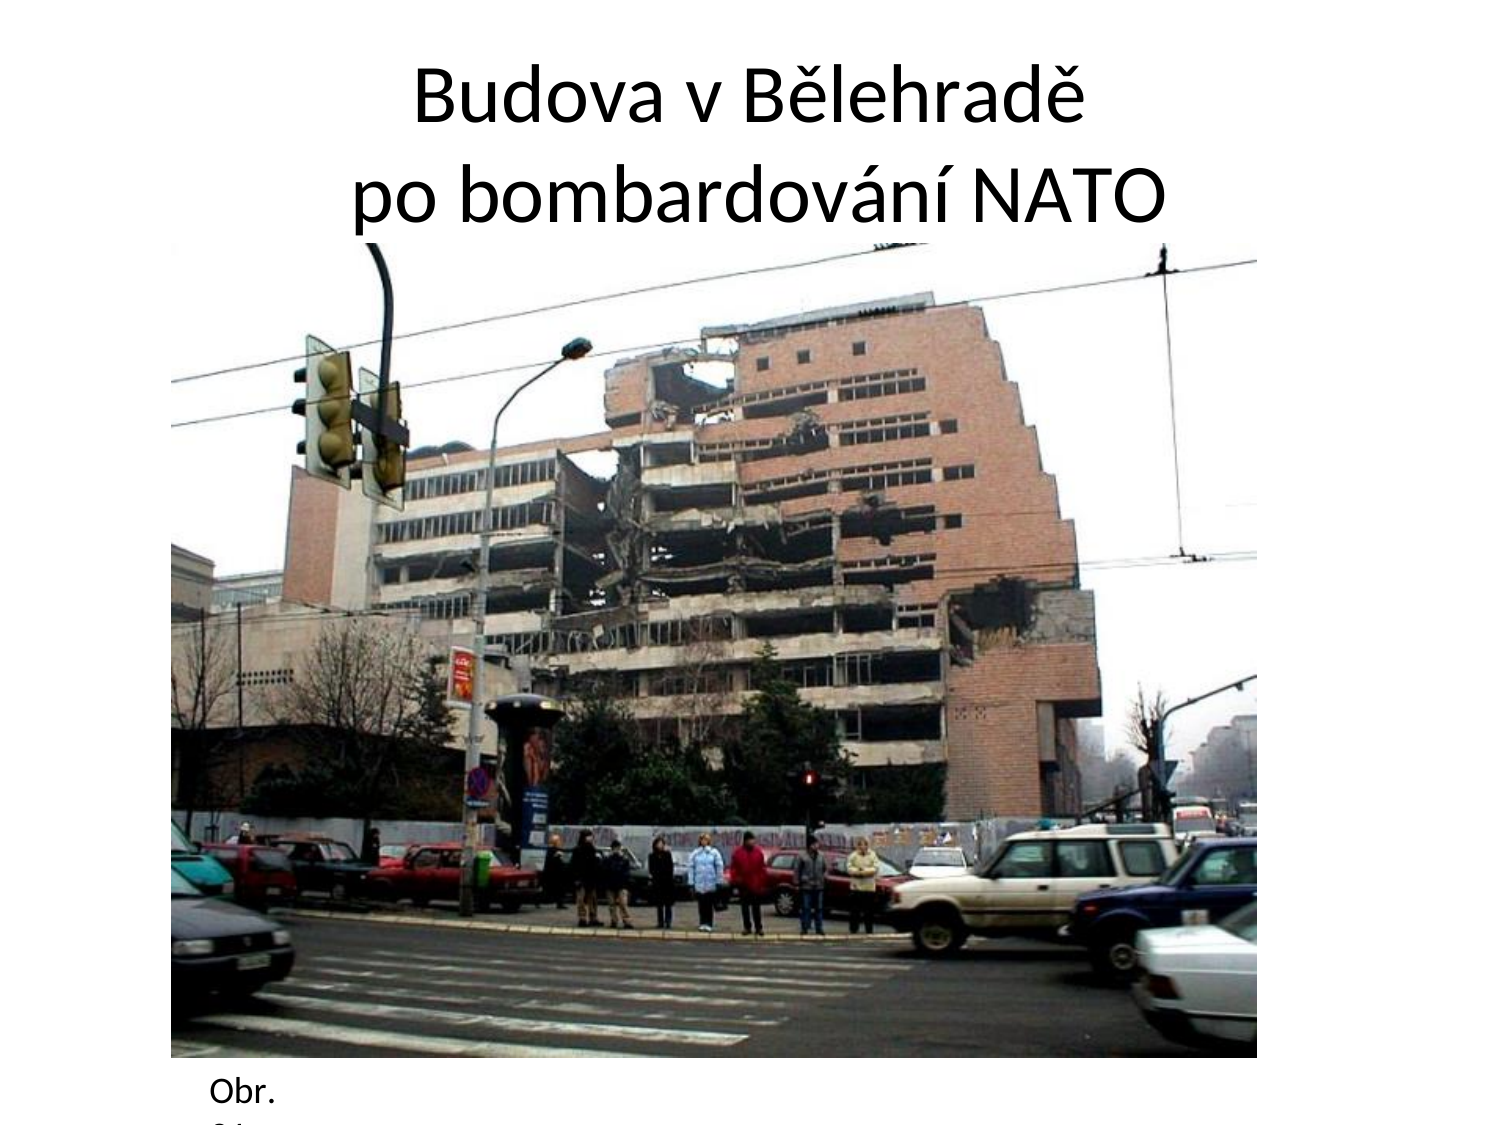

# Budova v Bělehradě po bombardování NATO
Obr. 31